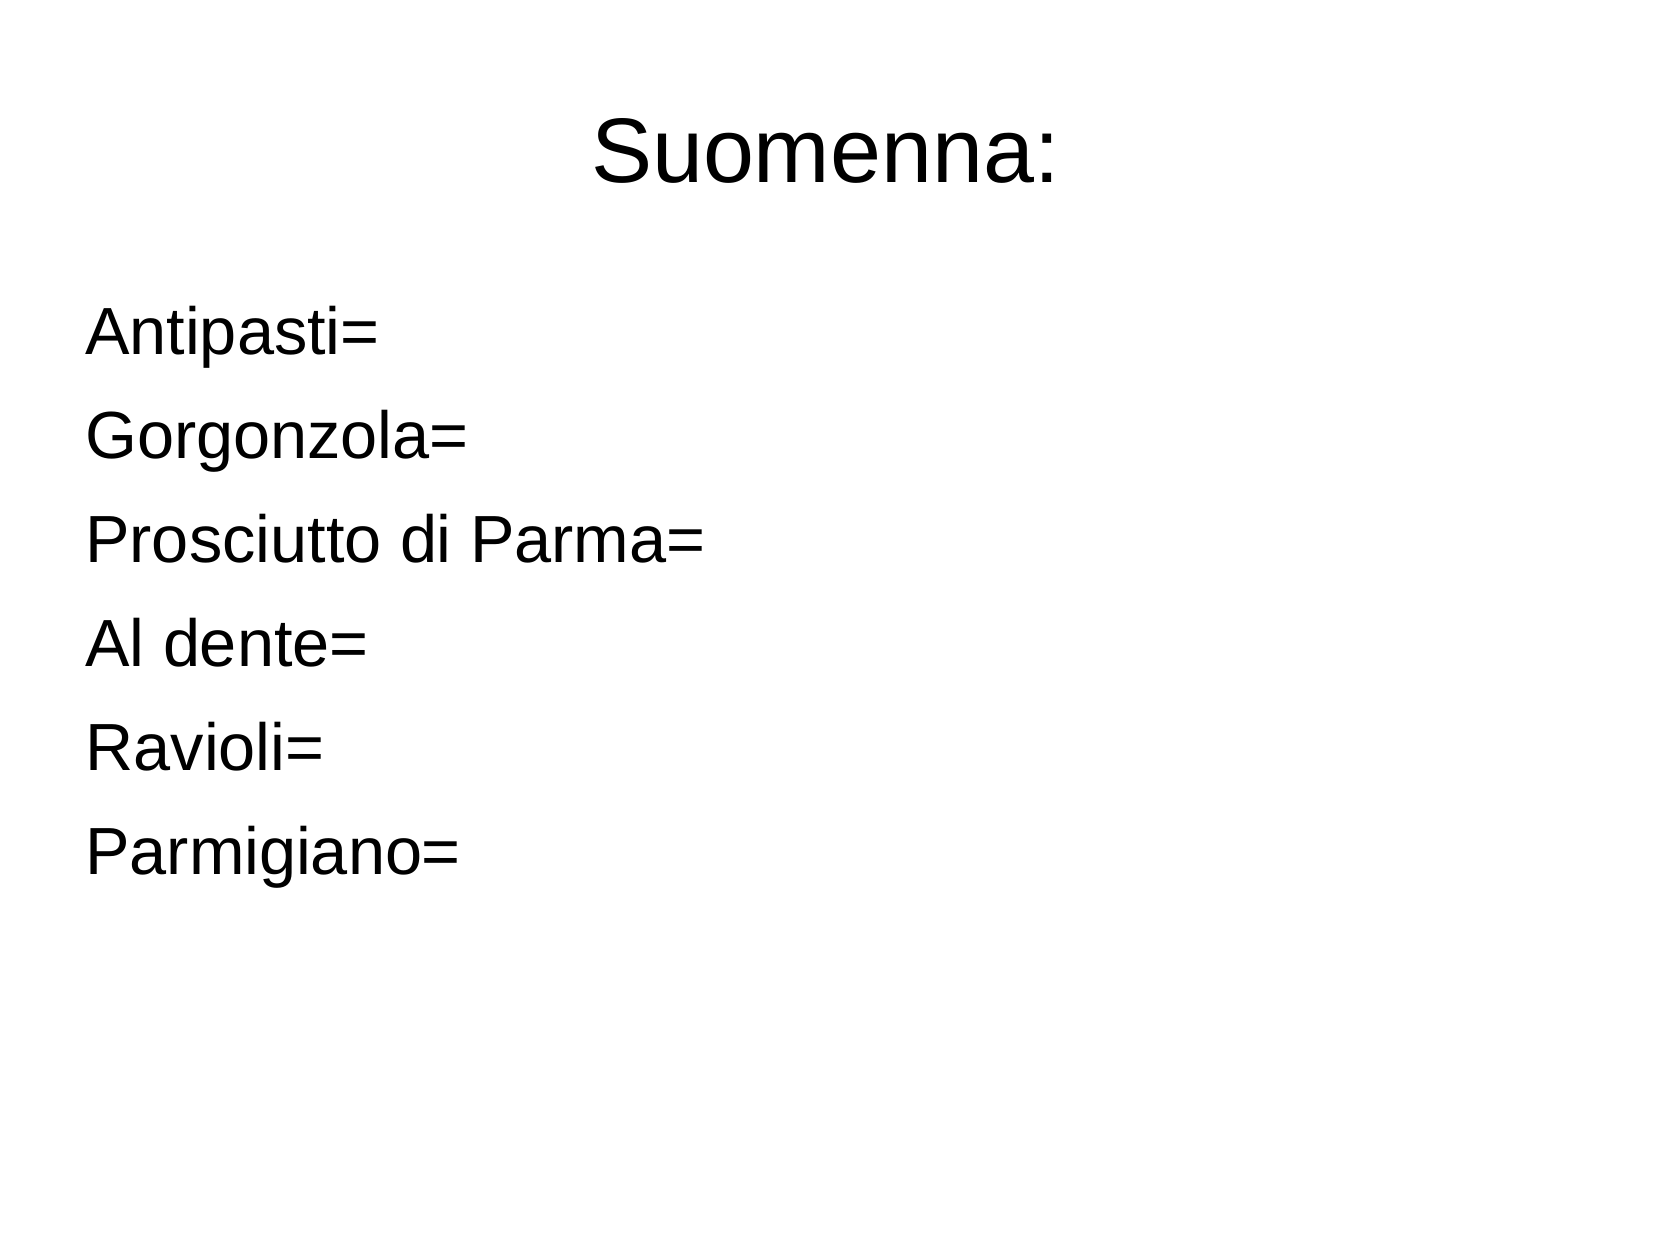

# Suomenna:
Antipasti=
Gorgonzola=
Prosciutto di Parma=
Al dente=
Ravioli=
Parmigiano=